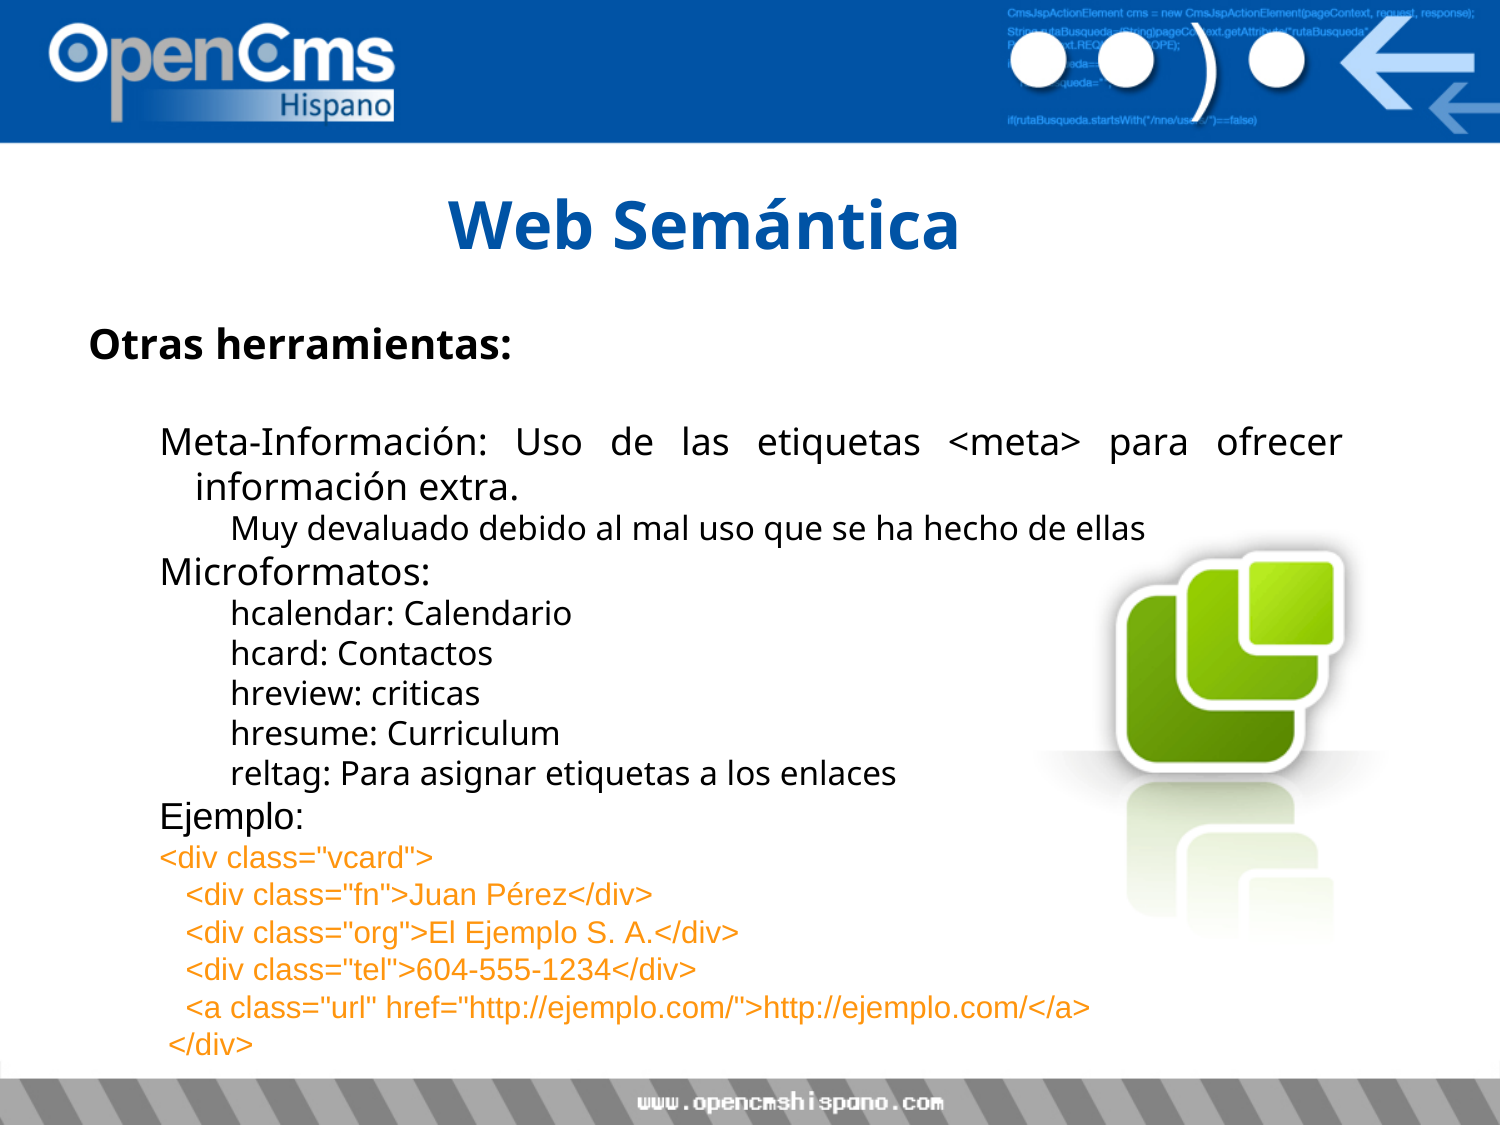

Web Semántica
Otras herramientas:
Meta-Información: Uso de las etiquetas <meta> para ofrecer información extra.
Muy devaluado debido al mal uso que se ha hecho de ellas
Microformatos:
hcalendar: Calendario
hcard: Contactos
hreview: criticas
hresume: Curriculum
reltag: Para asignar etiquetas a los enlaces
Ejemplo:
<div class="vcard">
 <div class="fn">Juan Pérez</div>
 <div class="org">El Ejemplo S. A.</div>
 <div class="tel">604-555-1234</div>
 <a class="url" href="http://ejemplo.com/">http://ejemplo.com/</a>
 </div>